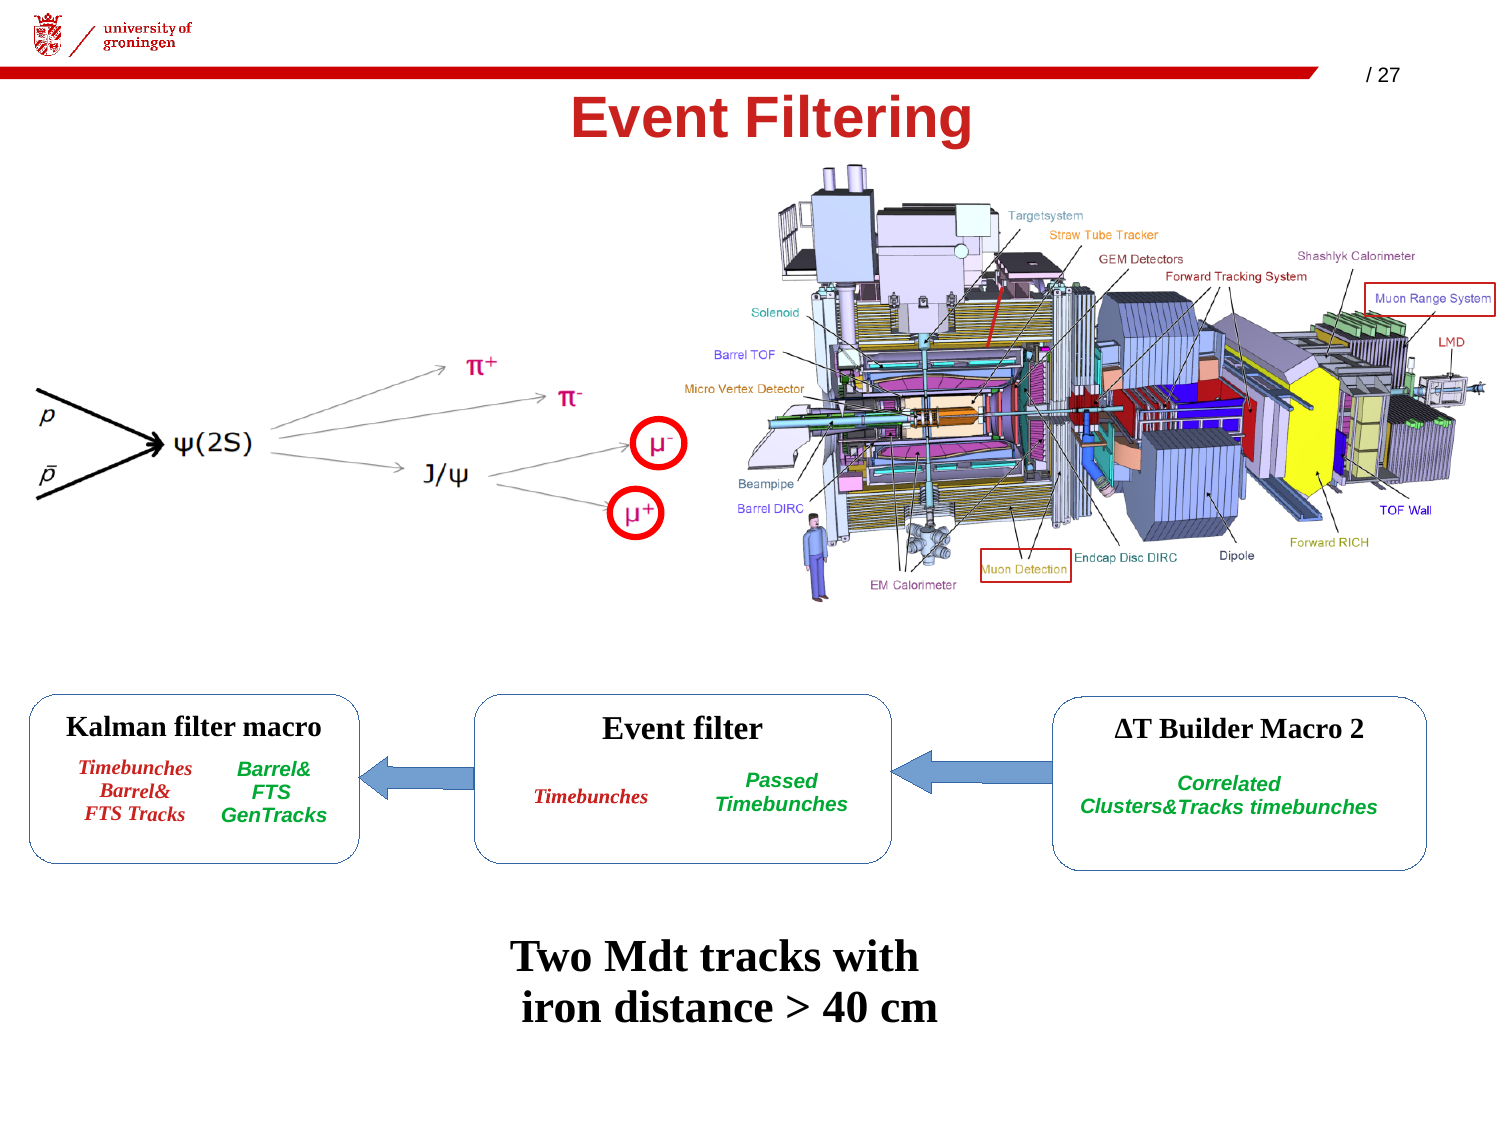

Event Filtering
Event filter
Kalman filter macro
ΔT Builder Macro 2
Timebunches
Barrel&
FTS Tracks
Correlated
Clusters&Tracks timebunches
Barrel&
FTS
GenTracks
Passed
Timebunches
Timebunches
Two Mdt tracks with
 iron distance > 40 cm